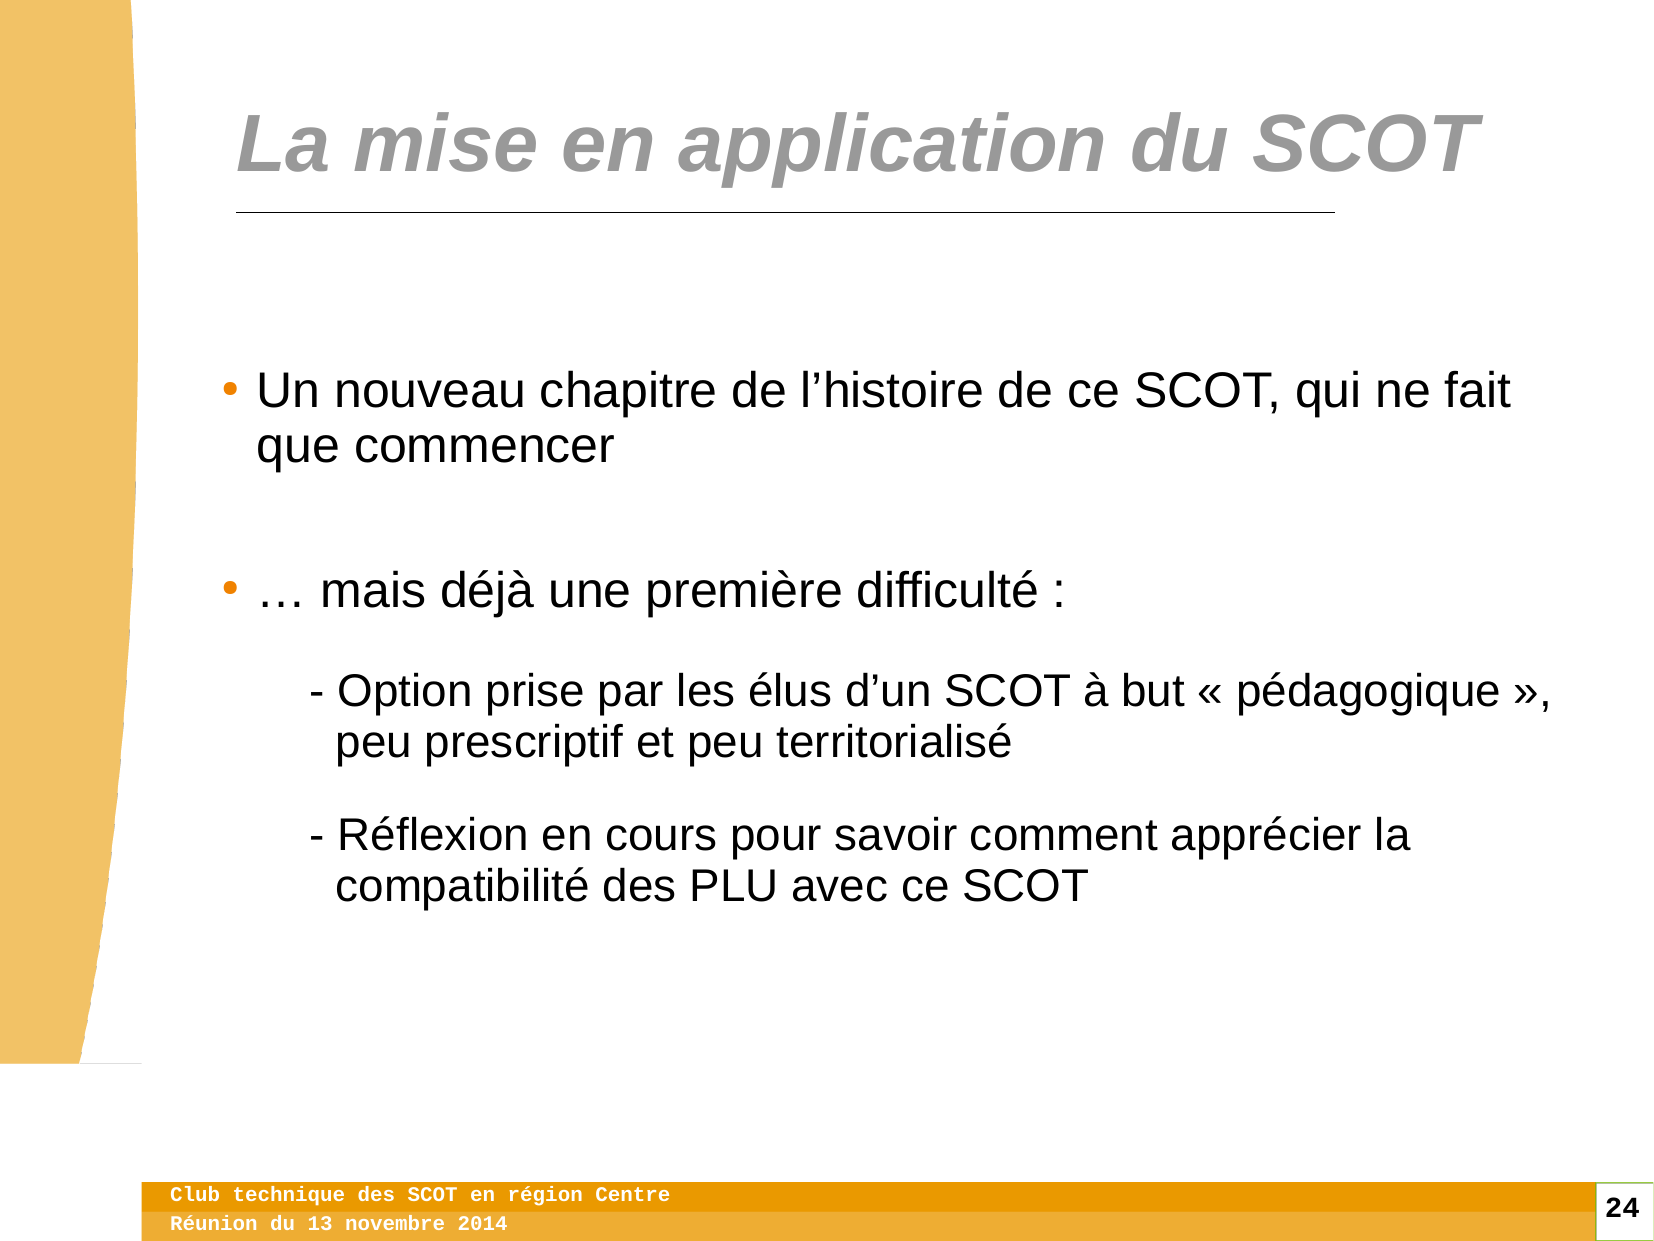

La mise en application du SCOT
#
Un nouveau chapitre de l’histoire de ce SCOT, qui ne fait que commencer
… mais déjà une première difficulté :
- Option prise par les élus d’un SCOT à but « pédagogique »,
 peu prescriptif et peu territorialisé
- Réflexion en cours pour savoir comment apprécier la
 compatibilité des PLU avec ce SCOT
Club technique des SCOT en région Centre
Réunion du 13 novembre 2014